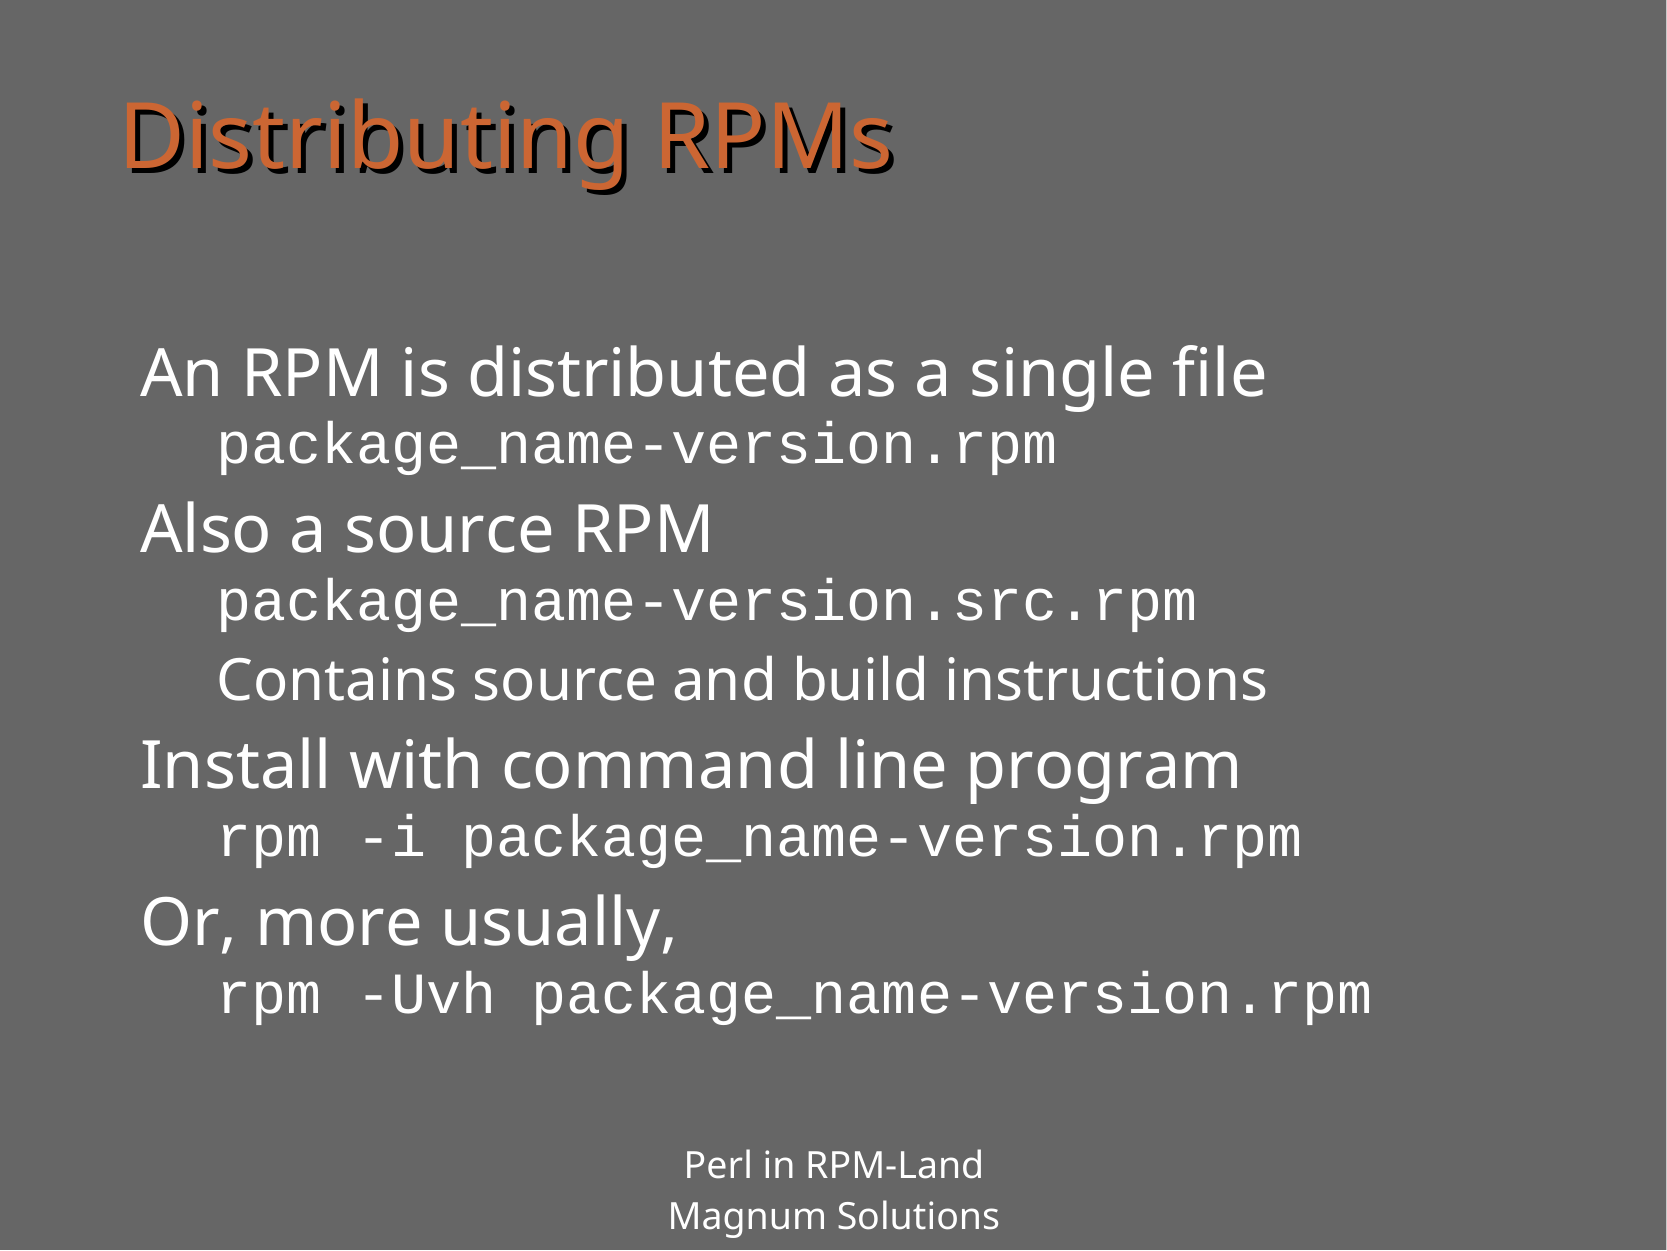

# Distributing RPMs
An RPM is distributed as a single file
package_name-version.rpm
Also a source RPM
package_name-version.src.rpm
Contains source and build instructions
Install with command line program
rpm -i package_name-version.rpm
Or, more usually,
rpm -Uvh package_name-version.rpm